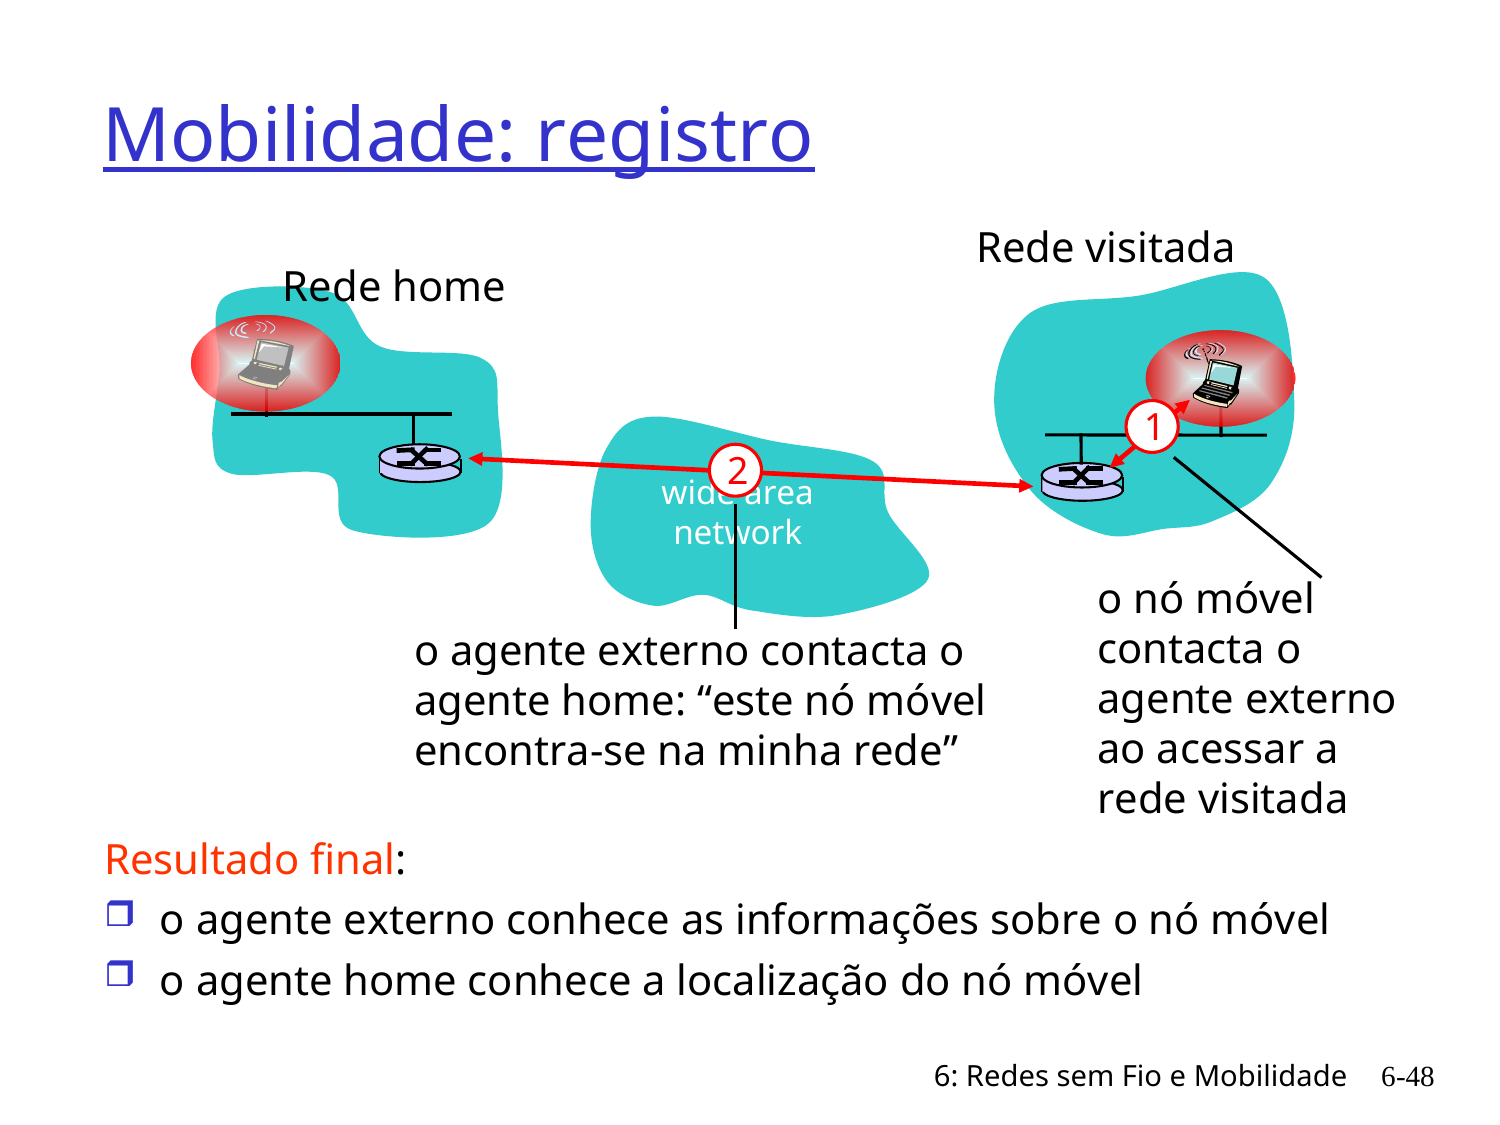

Mobilidade: registro
Rede visitada
Rede home
1
o nó móvel contacta o agente externo ao acessar a rede visitada
2
o agente externo contacta o agente home: “este nó móvel encontra-se na minha rede”
wide area network
Resultado final:
o agente externo conhece as informações sobre o nó móvel
o agente home conhece a localização do nó móvel
6: Redes sem Fio e Mobilidade